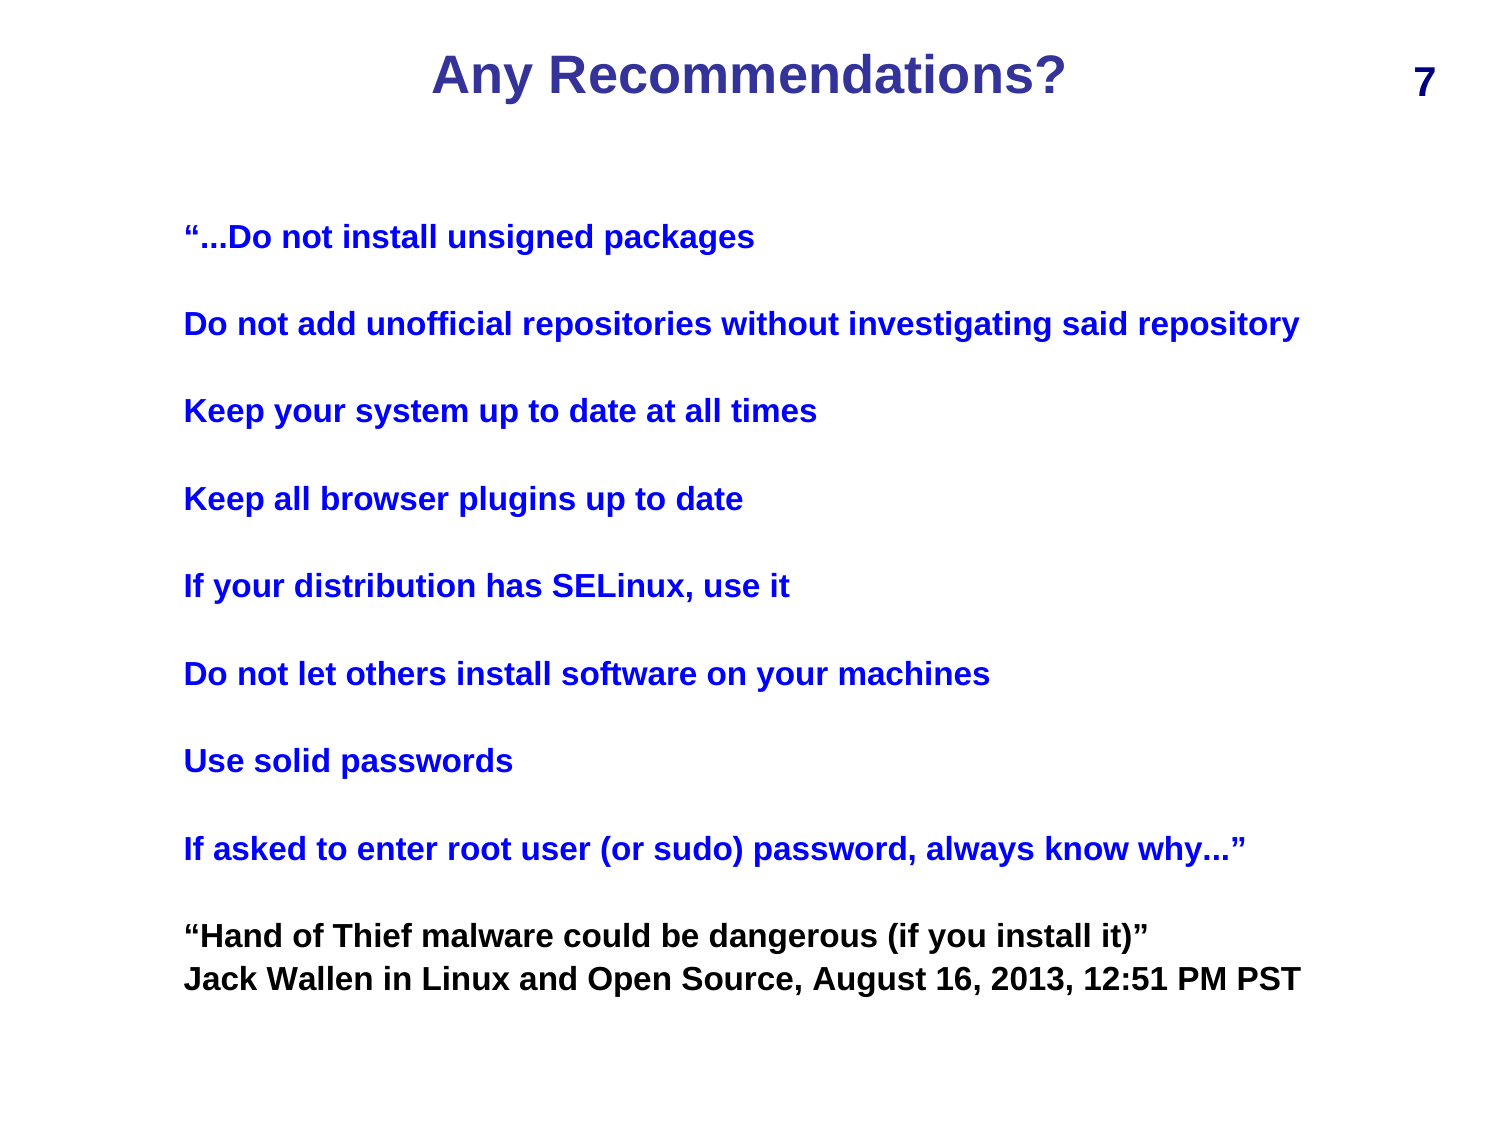

# Any Recommendations?
7
“...Do not install unsigned packages
Do not add unofficial repositories without investigating said repository
Keep your system up to date at all times
Keep all browser plugins up to date
If your distribution has SELinux, use it
Do not let others install software on your machines
Use solid passwords
If asked to enter root user (or sudo) password, always know why...”
“Hand of Thief malware could be dangerous (if you install it)”
Jack Wallen in Linux and Open Source, August 16, 2013, 12:51 PM PST